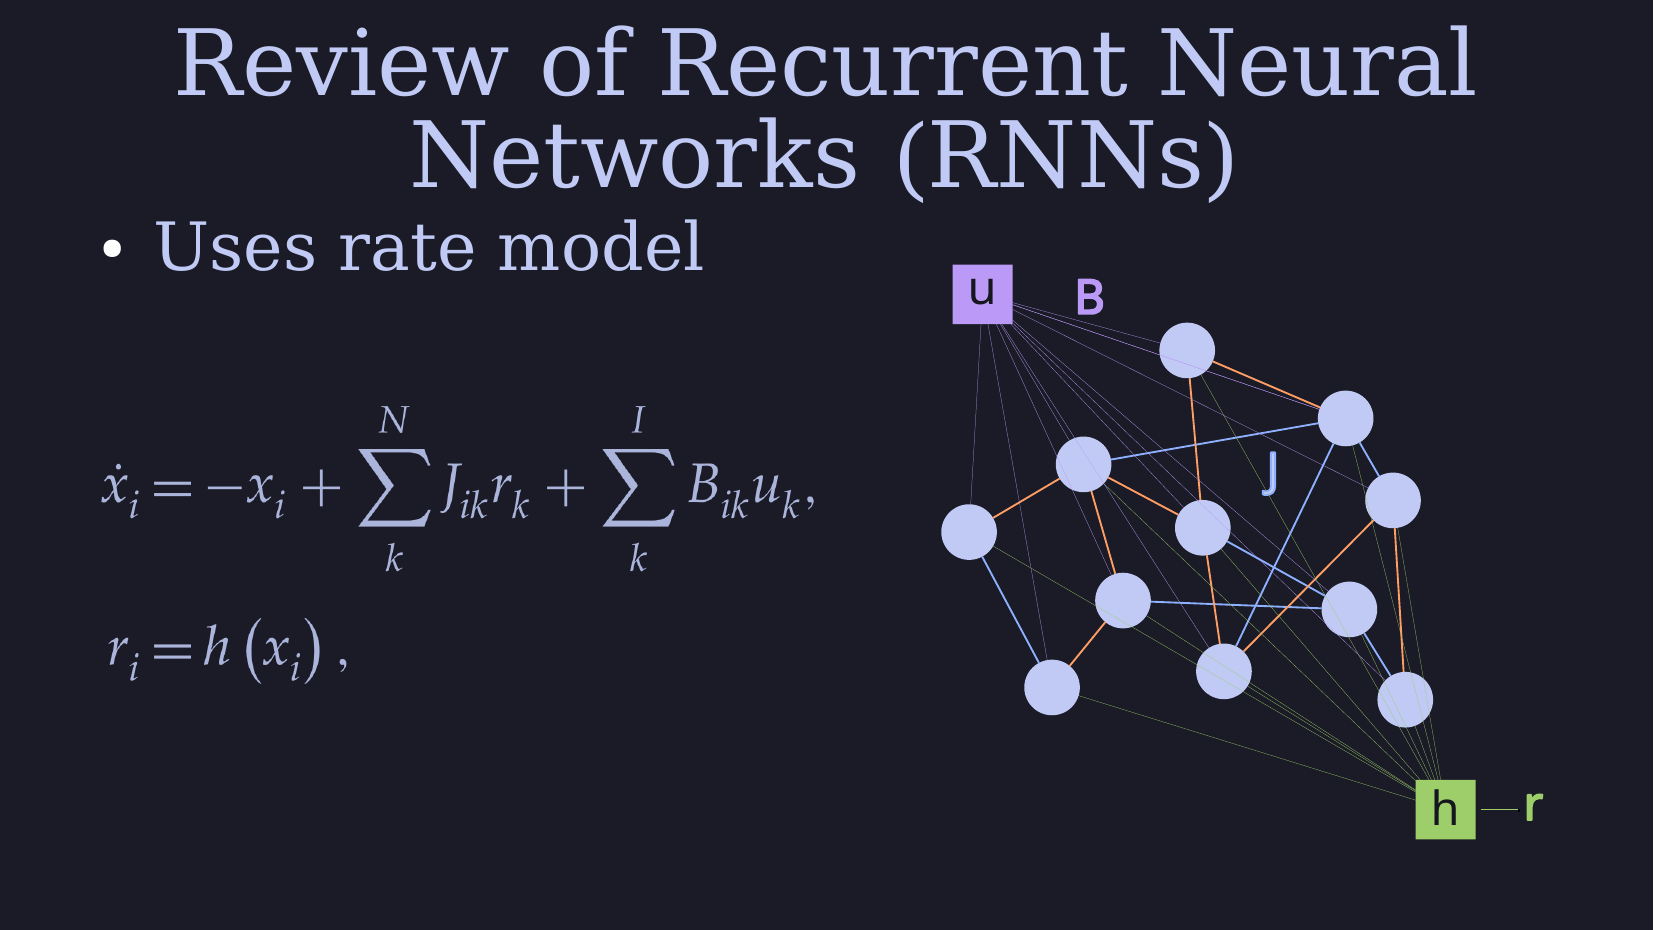

# Review of Recurrent Neural Networks (RNNs)
Uses rate model